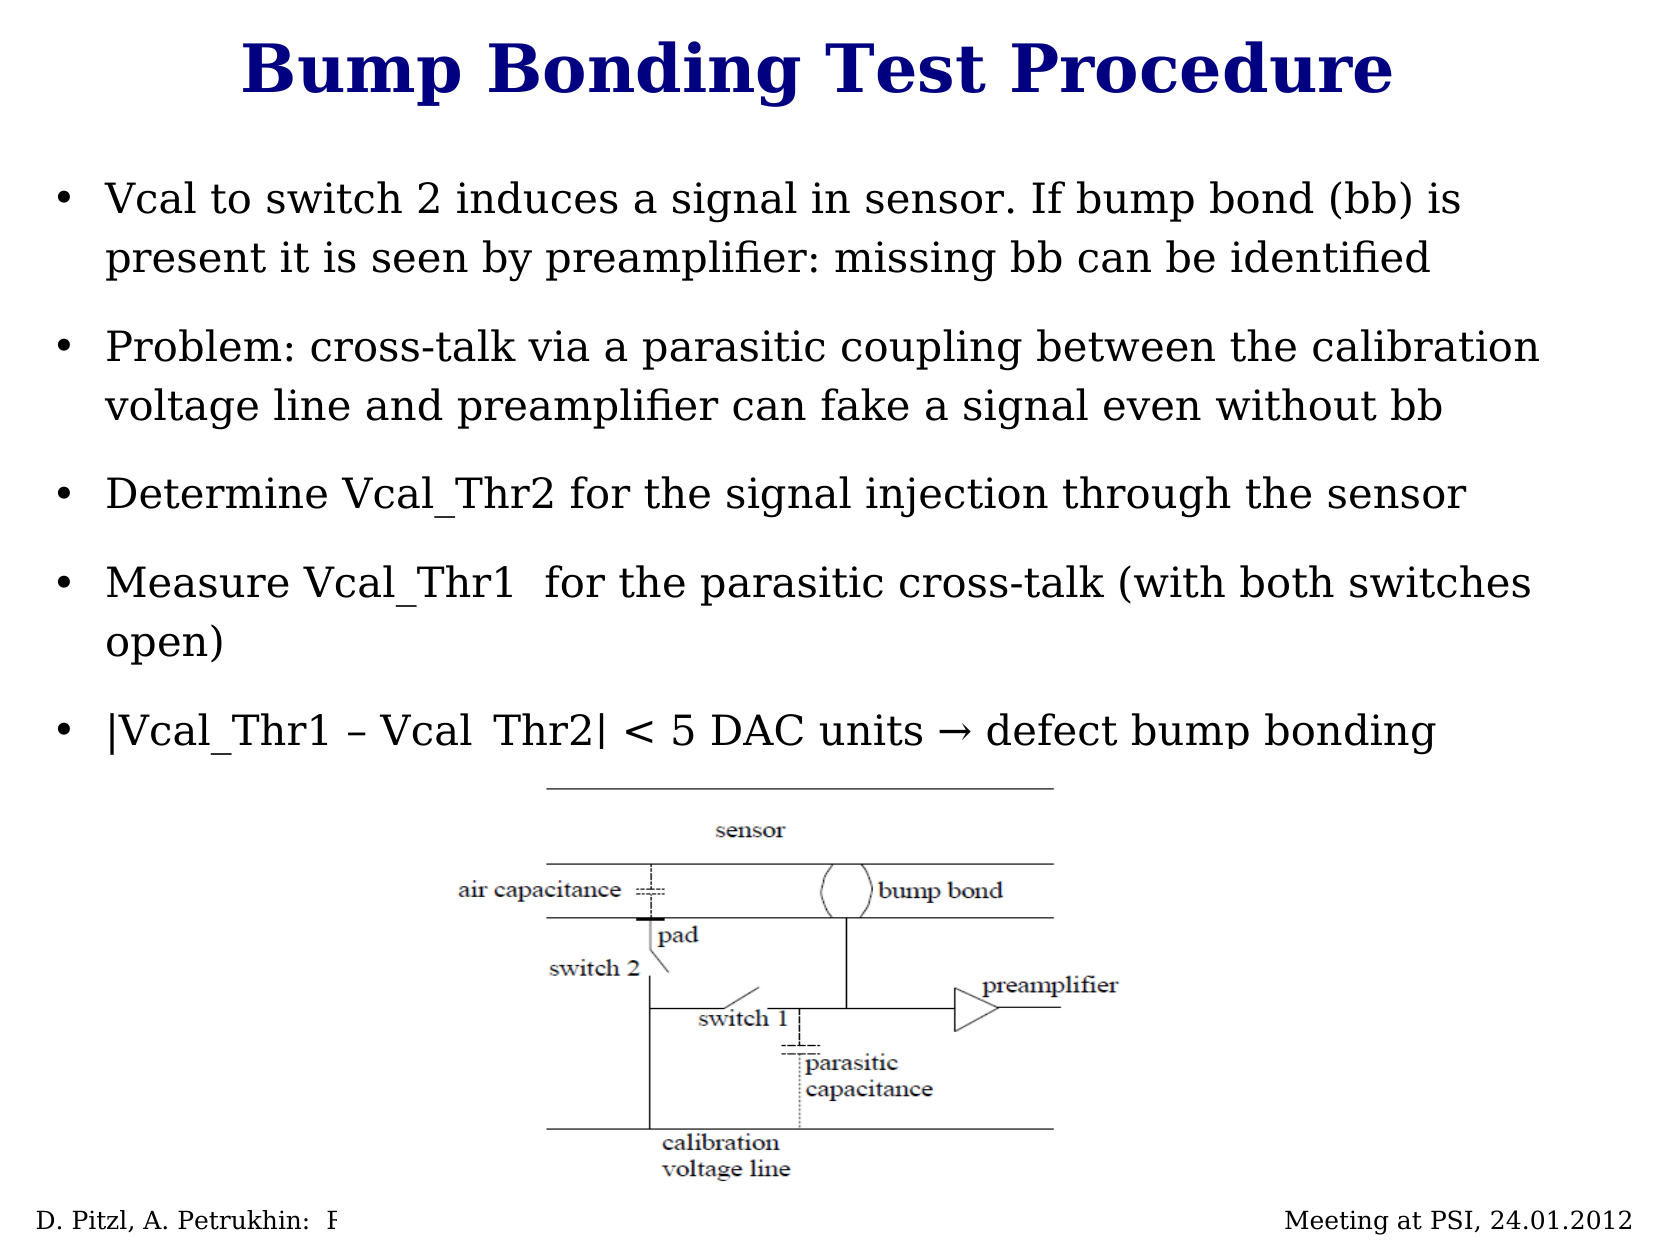

# Bump Bonding Test Procedure
Vcal to switch 2 induces a signal in sensor. If bump bond (bb) is present it is seen by preamplifier: missing bb can be identified
Problem: cross-talk via a parasitic coupling between the calibration voltage line and preamplifier can fake a signal even without bb
Determine Vcal_Thr2 for the signal injection through the sensor
Measure Vcal_Thr1 for the parasitic cross-talk (with both switches open)
|Vcal_Thr1 – Vcal_Thr2| < 5 DAC units → defect bump bonding